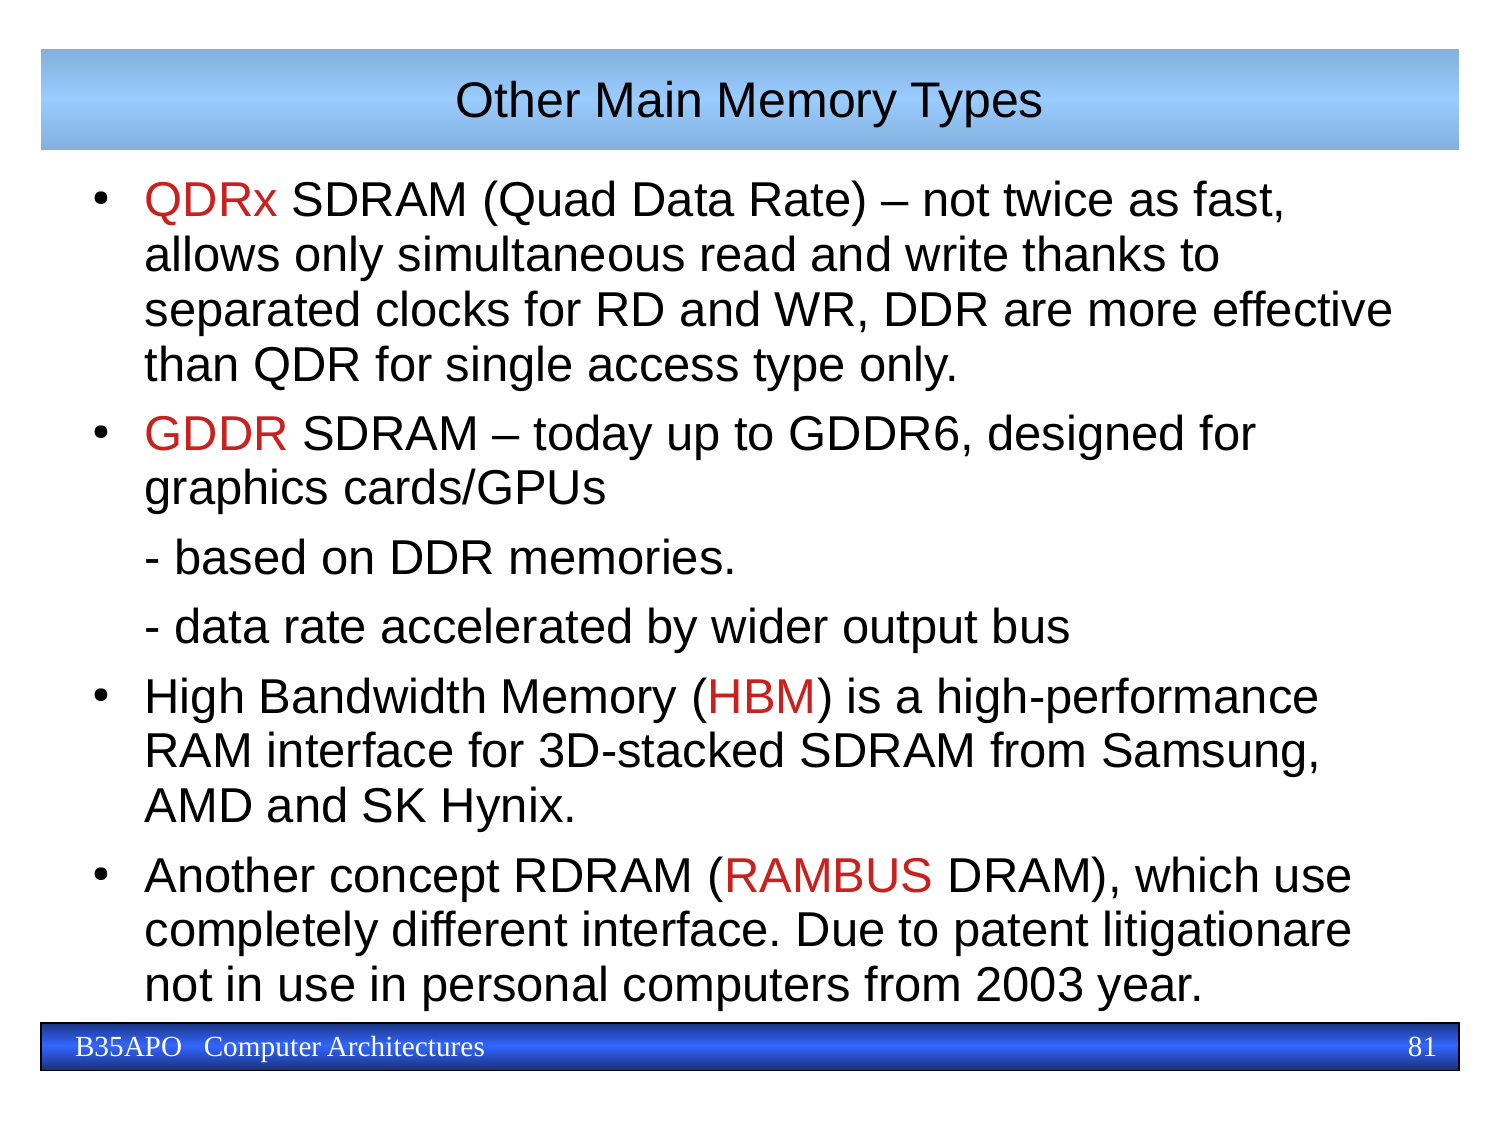

# Other Main Memory Types
QDRx SDRAM (Quad Data Rate) – not twice as fast, allows only simultaneous read and write thanks to separated clocks for RD and WR, DDR are more effective than QDR for single access type only.
GDDR SDRAM – today up to GDDR6, designed for graphics cards/GPUs
- based on DDR memories.
- data rate accelerated by wider output bus
High Bandwidth Memory (HBM) is a high-performance RAM interface for 3D-stacked SDRAM from Samsung, AMD and SK Hynix.
Another concept RDRAM (RAMBUS DRAM), which use completely different interface. Due to patent litigationare not in use in personal computers from 2003 year.
B35APO Computer Architectures
81